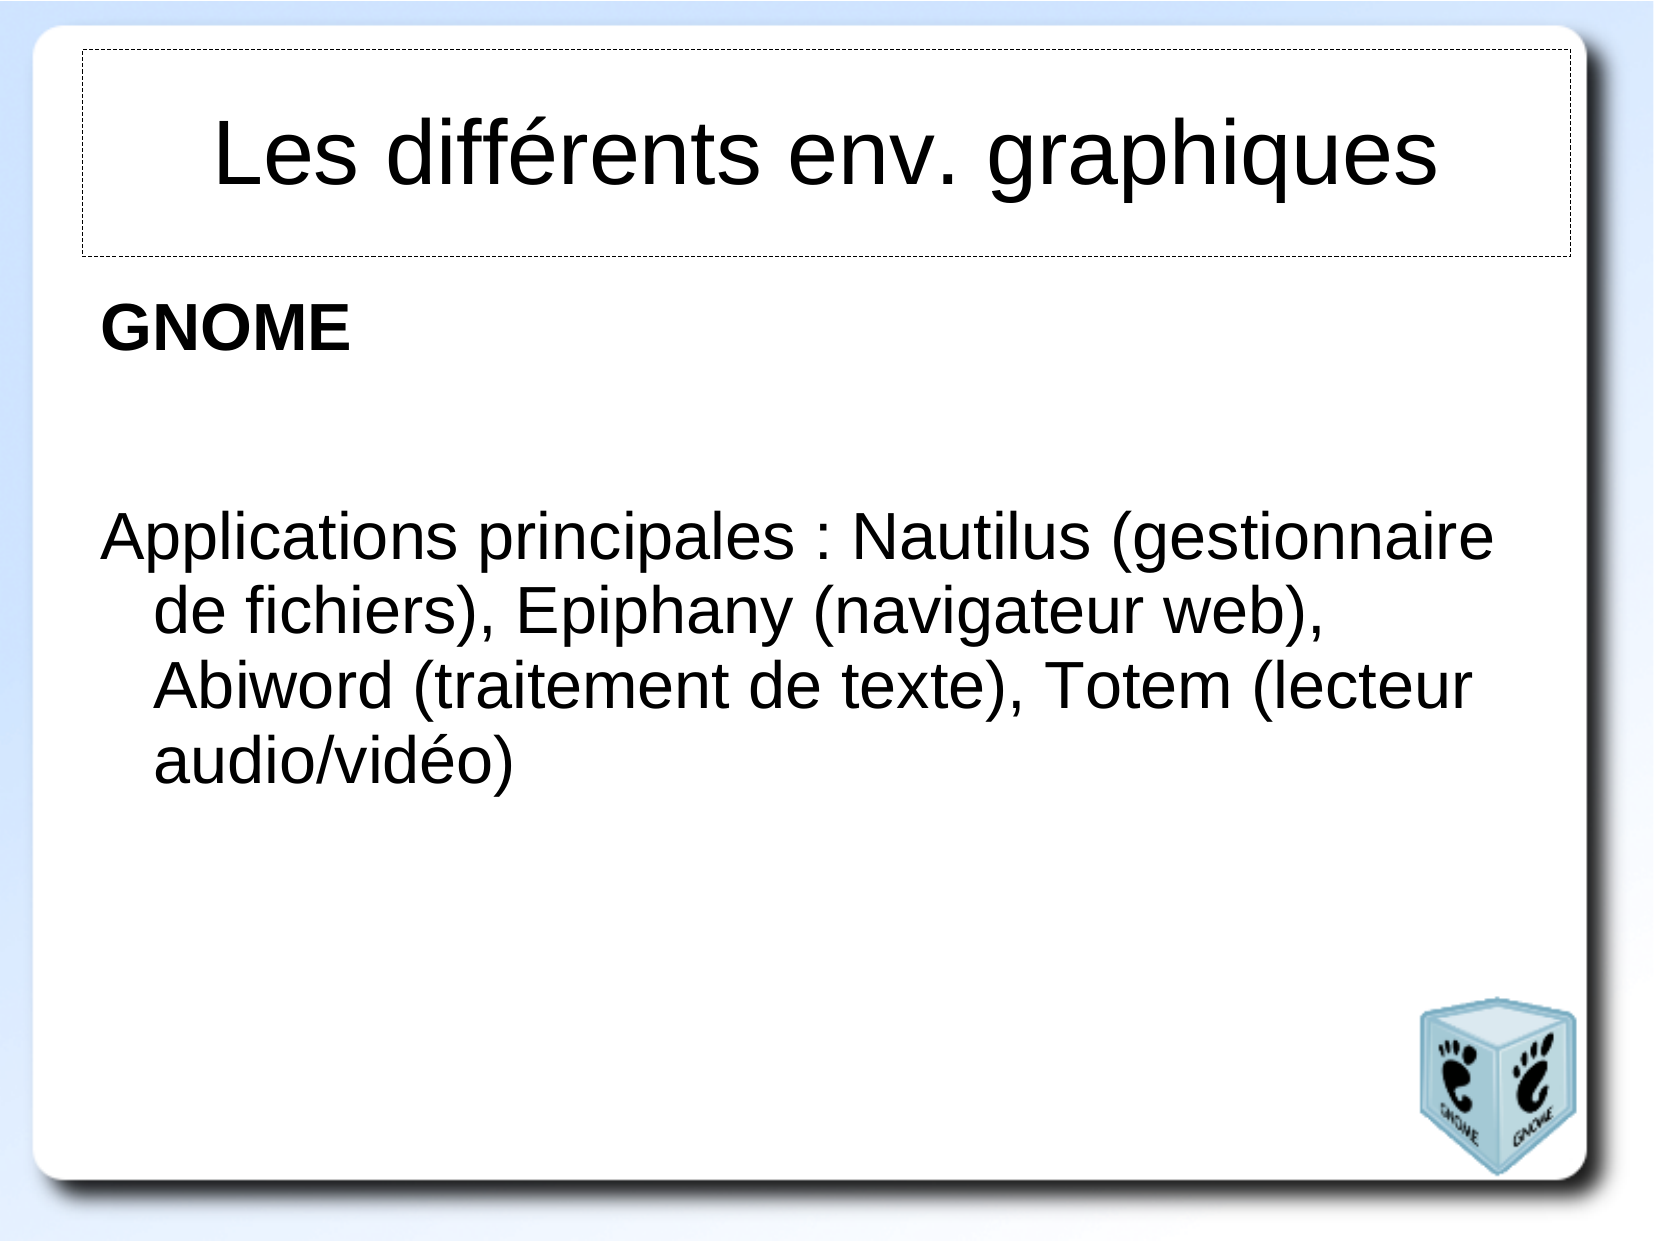

# Les différents env. graphiques
GNOME
Applications principales : Nautilus (gestionnaire de fichiers), Epiphany (navigateur web), Abiword (traitement de texte), Totem (lecteur audio/vidéo)